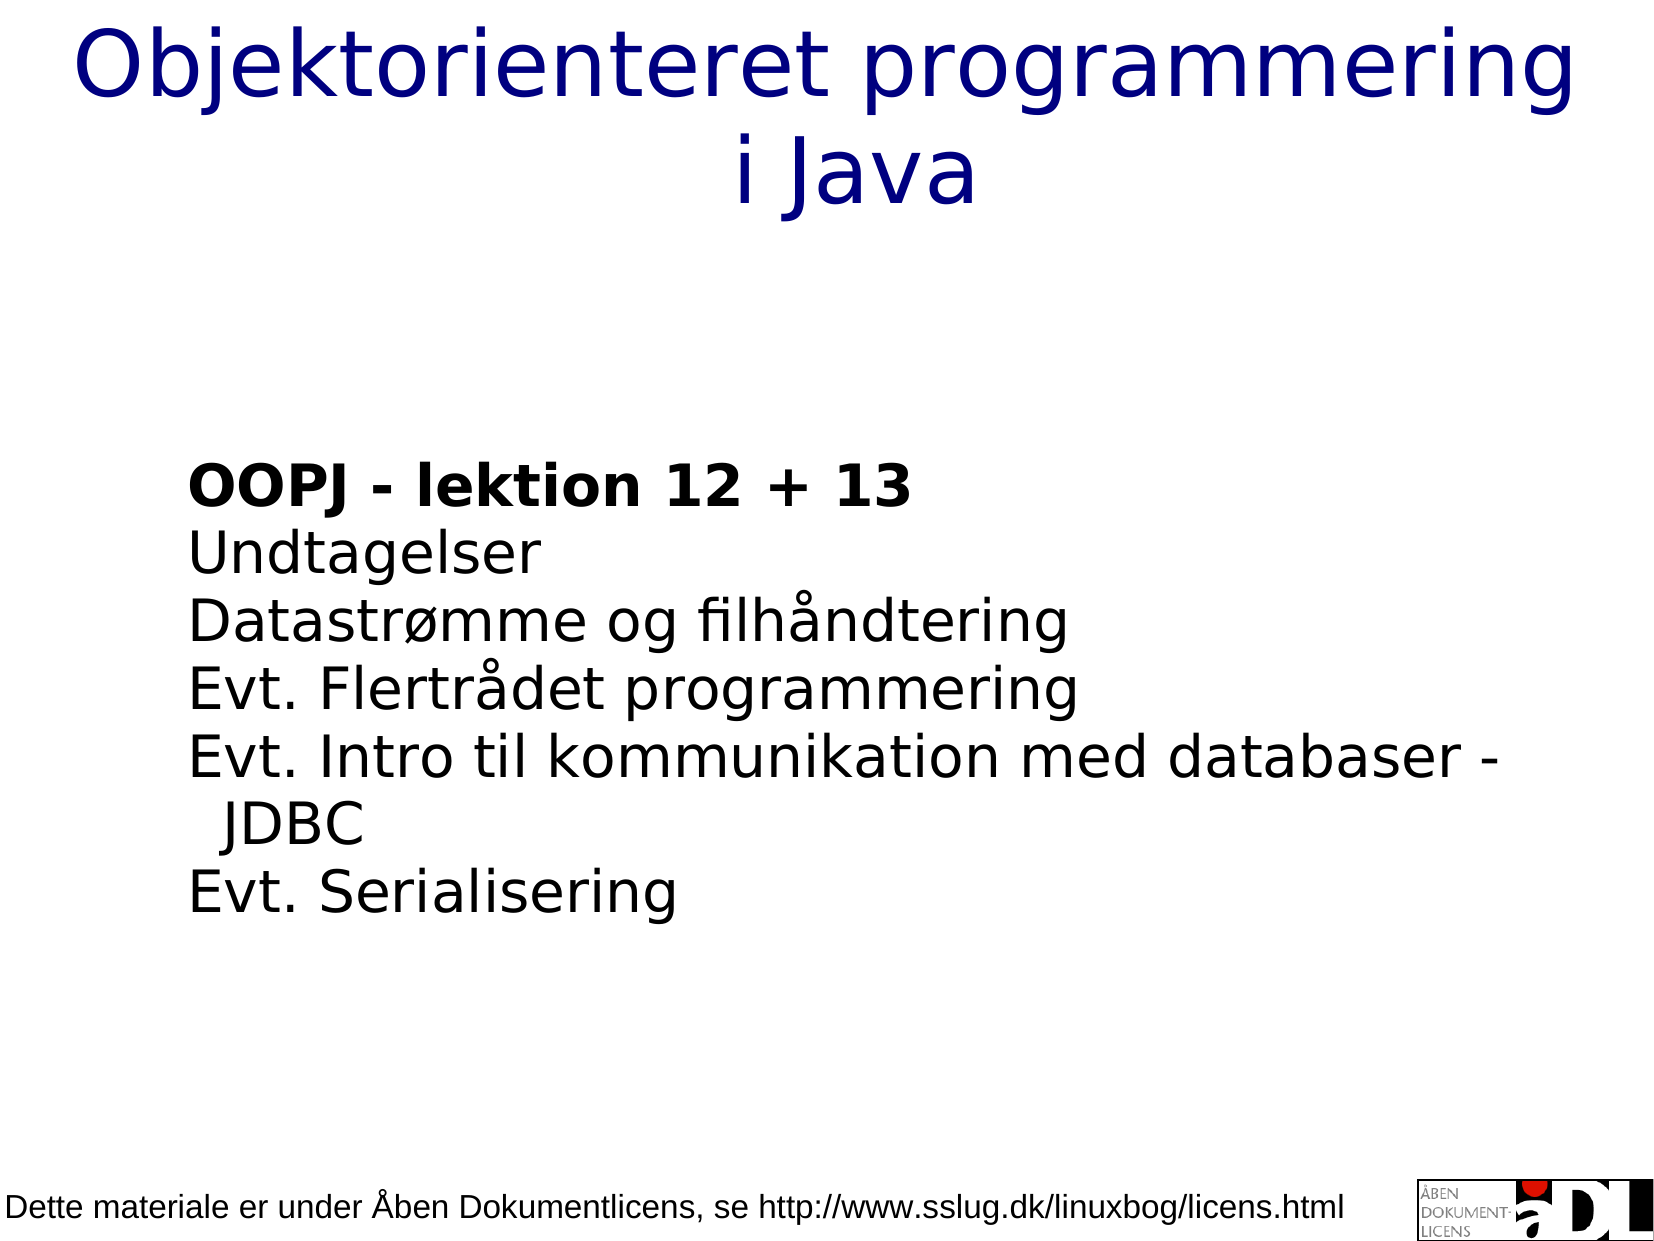

# Objektorienteret programmering i Java
OOPJ - lektion 12 + 13
Undtagelser
Datastrømme og filhåndtering
Evt. Flertrådet programmering
Evt. Intro til kommunikation med databaser - JDBC
Evt. Serialisering
Dette materiale er under Åben Dokumentlicens, se http://www.sslug.dk/linuxbog/licens.html